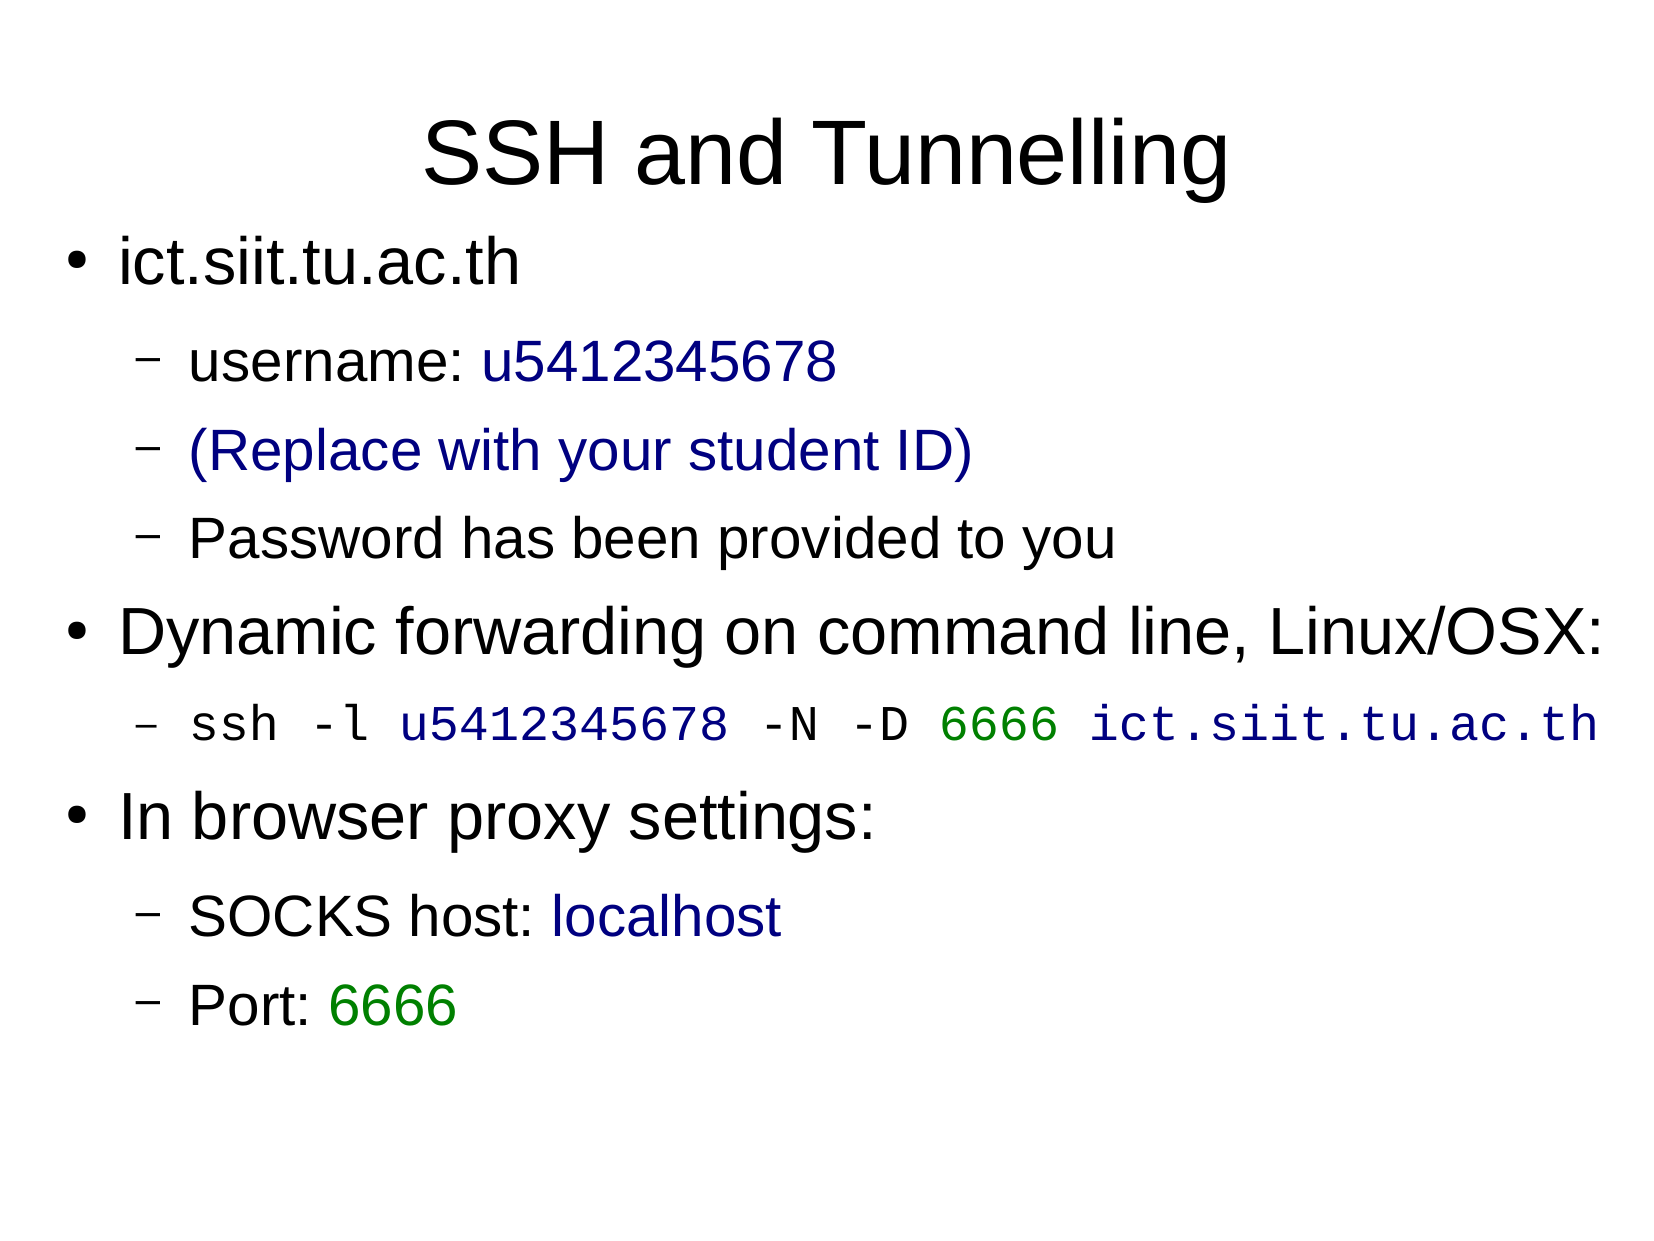

# SSH and Tunnelling
ict.siit.tu.ac.th
username: u5412345678
(Replace with your student ID)
Password has been provided to you
Dynamic forwarding on command line, Linux/OSX:
ssh -l u5412345678 -N -D 6666 ict.siit.tu.ac.th
In browser proxy settings:
SOCKS host: localhost
Port: 6666